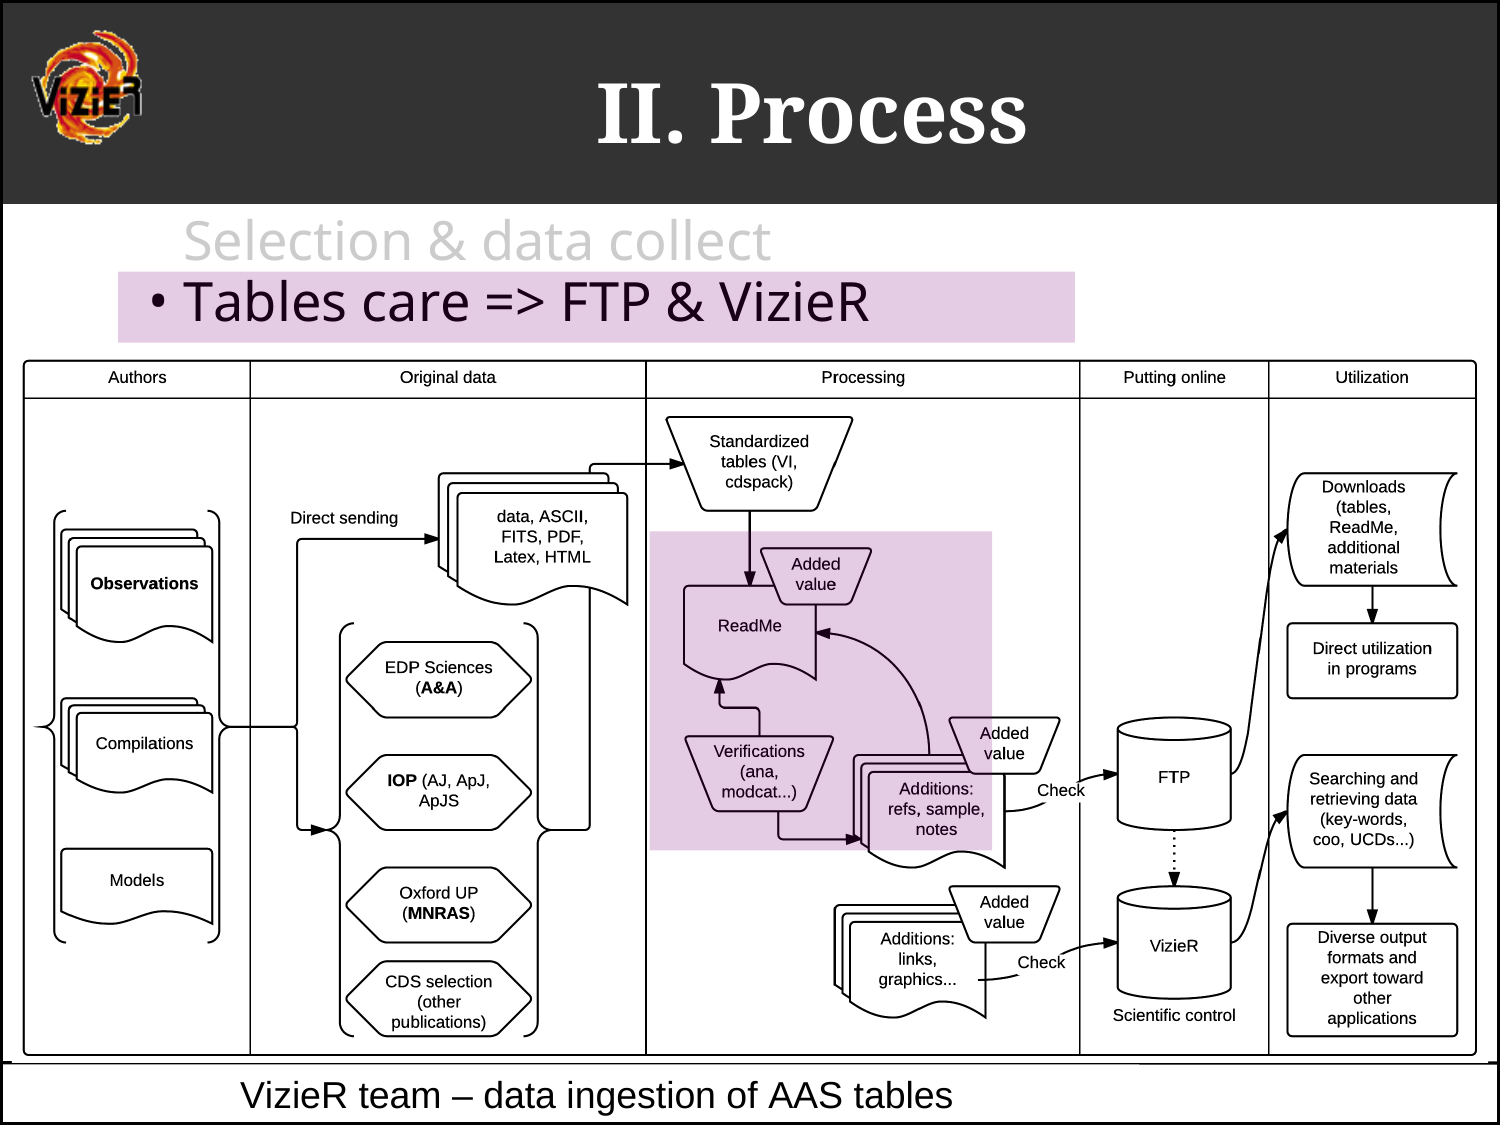

# II. Process
 Selection & data collect
 Tables care => FTP & VizieR